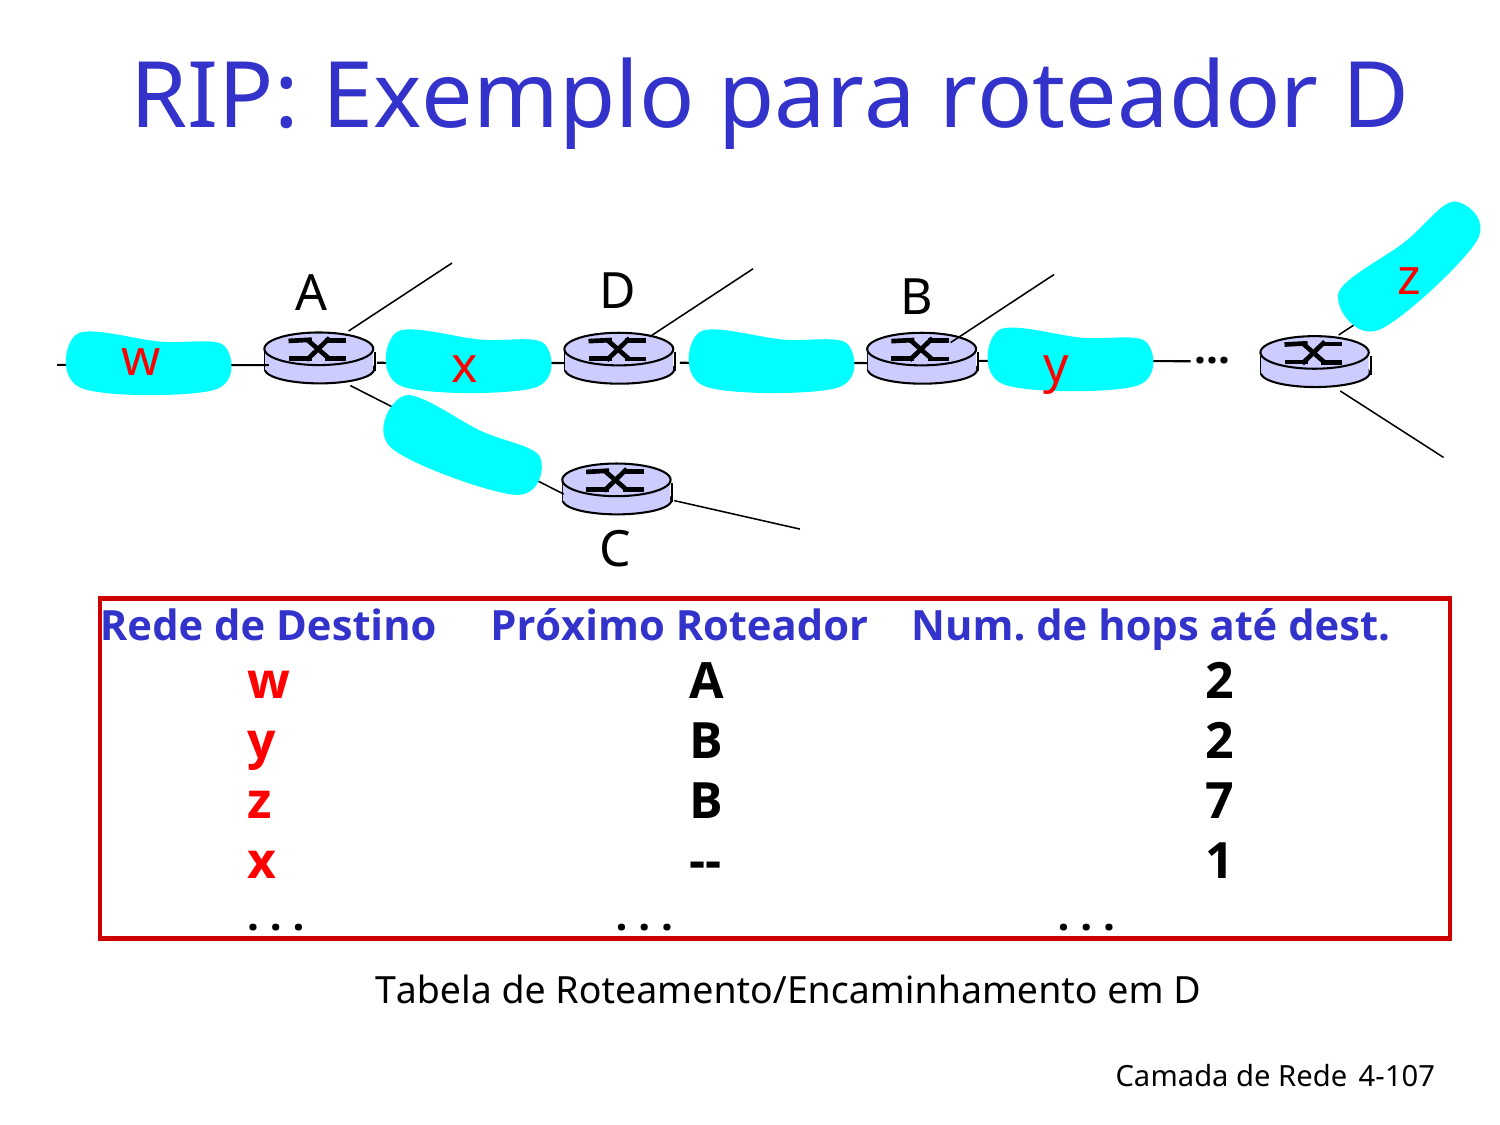

RIP: Exemplo para roteador D
z
D
A
B
...
w
x
y
C
Rede de Destino Próximo Roteador Num. de hops até dest.
 		w						A							2
		y						B							2
 		z						B							7
		x						--							1
		. . .					. . .						. . .
Tabela de Roteamento/Encaminhamento em D
Camada de Rede